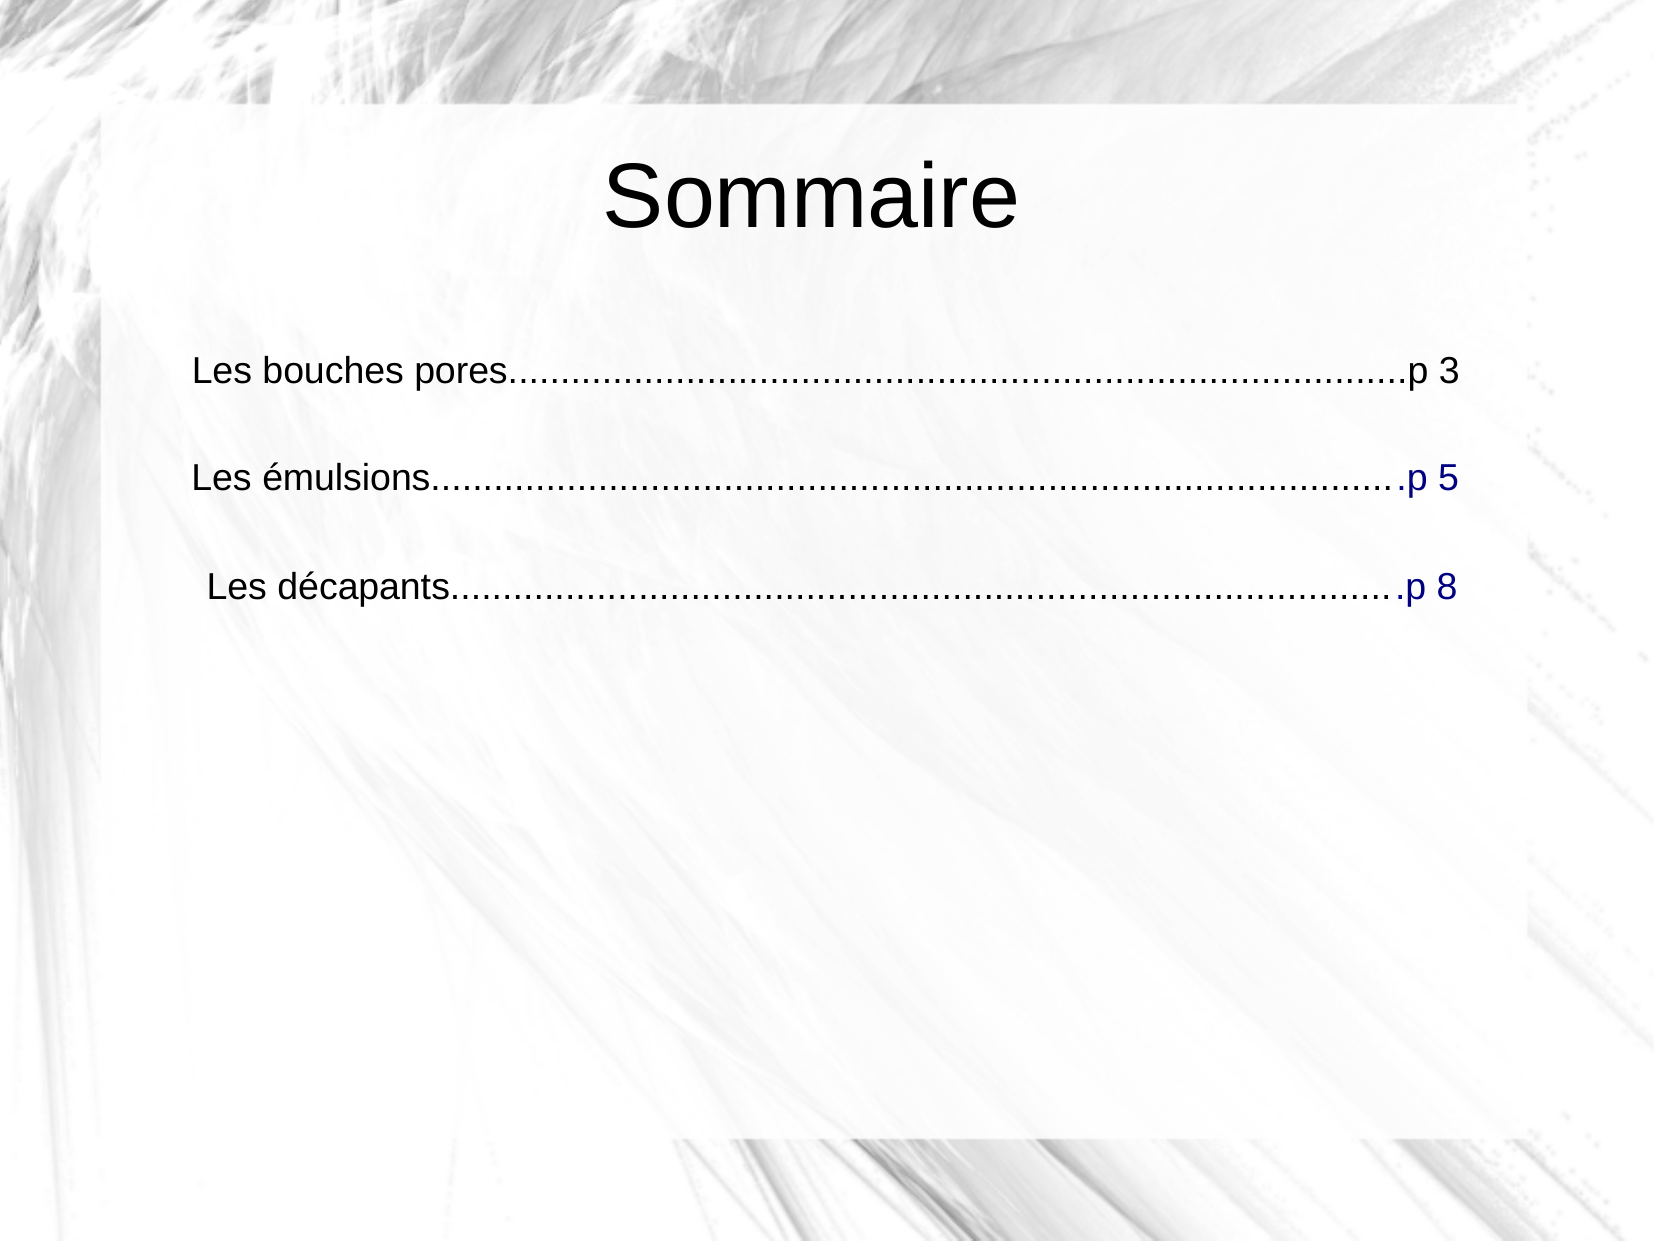

# Sommaire
Les bouches pores......................................................................................p 3
Les émulsions.............................................................................................p 5
Les décapants...........................................................................................p 8